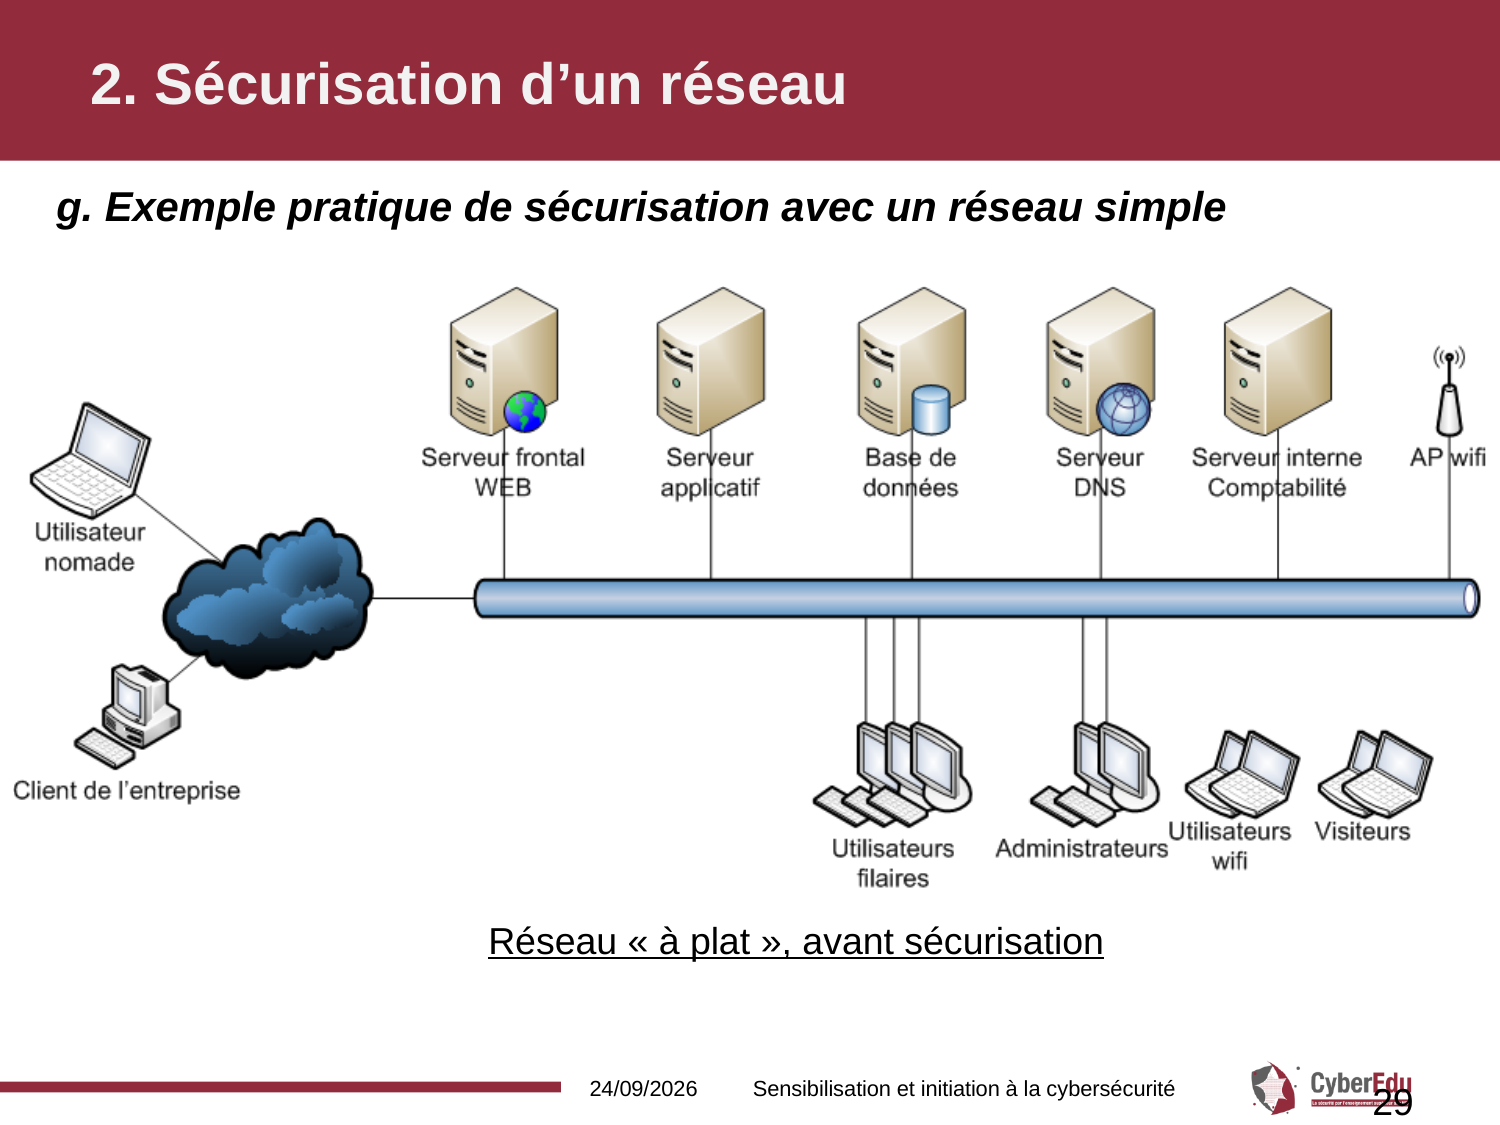

# 2. Sécurisation d’un réseau
g. Exemple pratique de sécurisation avec un réseau simple
Réseau « à plat », avant sécurisation
Sensibilisation et initiation à la cybersécurité